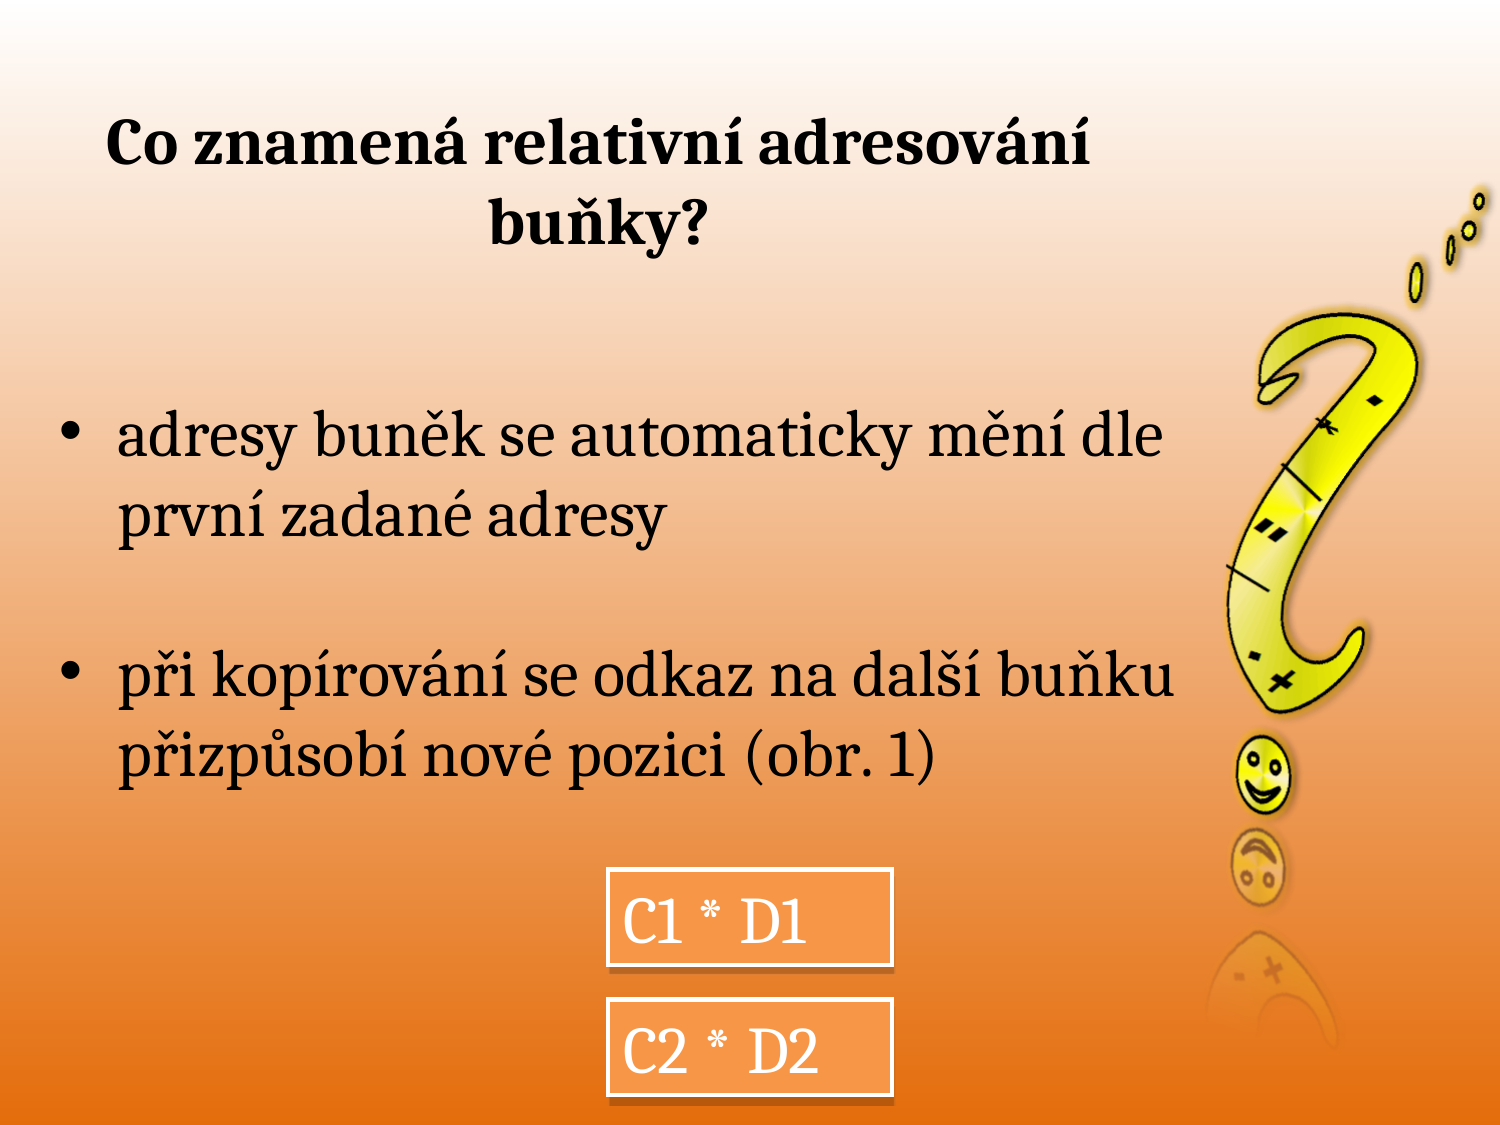

Co znamená relativní adresování buňky?
adresy buněk se automaticky mění dle první zadané adresy
při kopírování se odkaz na další buňku přizpůsobí nové pozici (obr. 1)
C1 * D1
C2 * D2